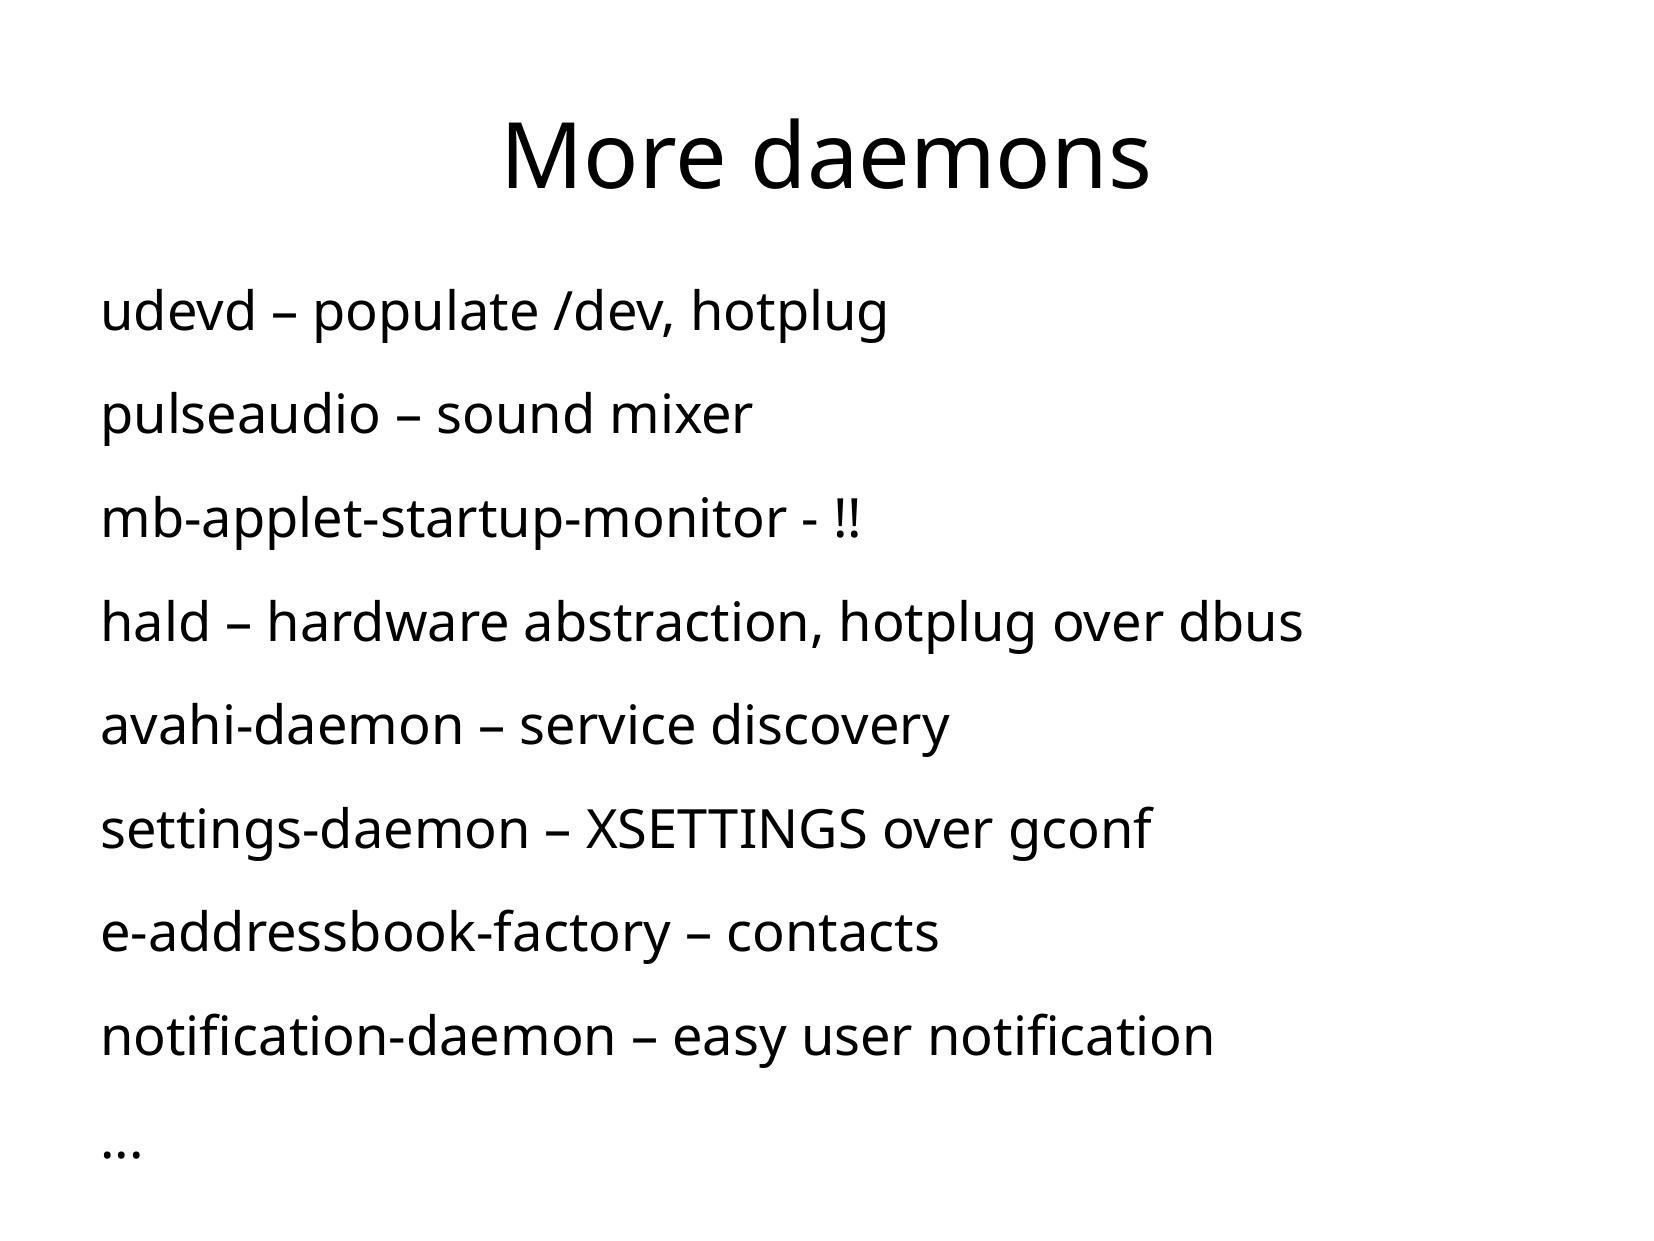

# More daemons
udevd – populate /dev, hotplug
pulseaudio – sound mixer
mb-applet-startup-monitor - !!
hald – hardware abstraction, hotplug over dbus
avahi-daemon – service discovery
settings-daemon – XSETTINGS over gconf
e-addressbook-factory – contacts
notification-daemon – easy user notification
...